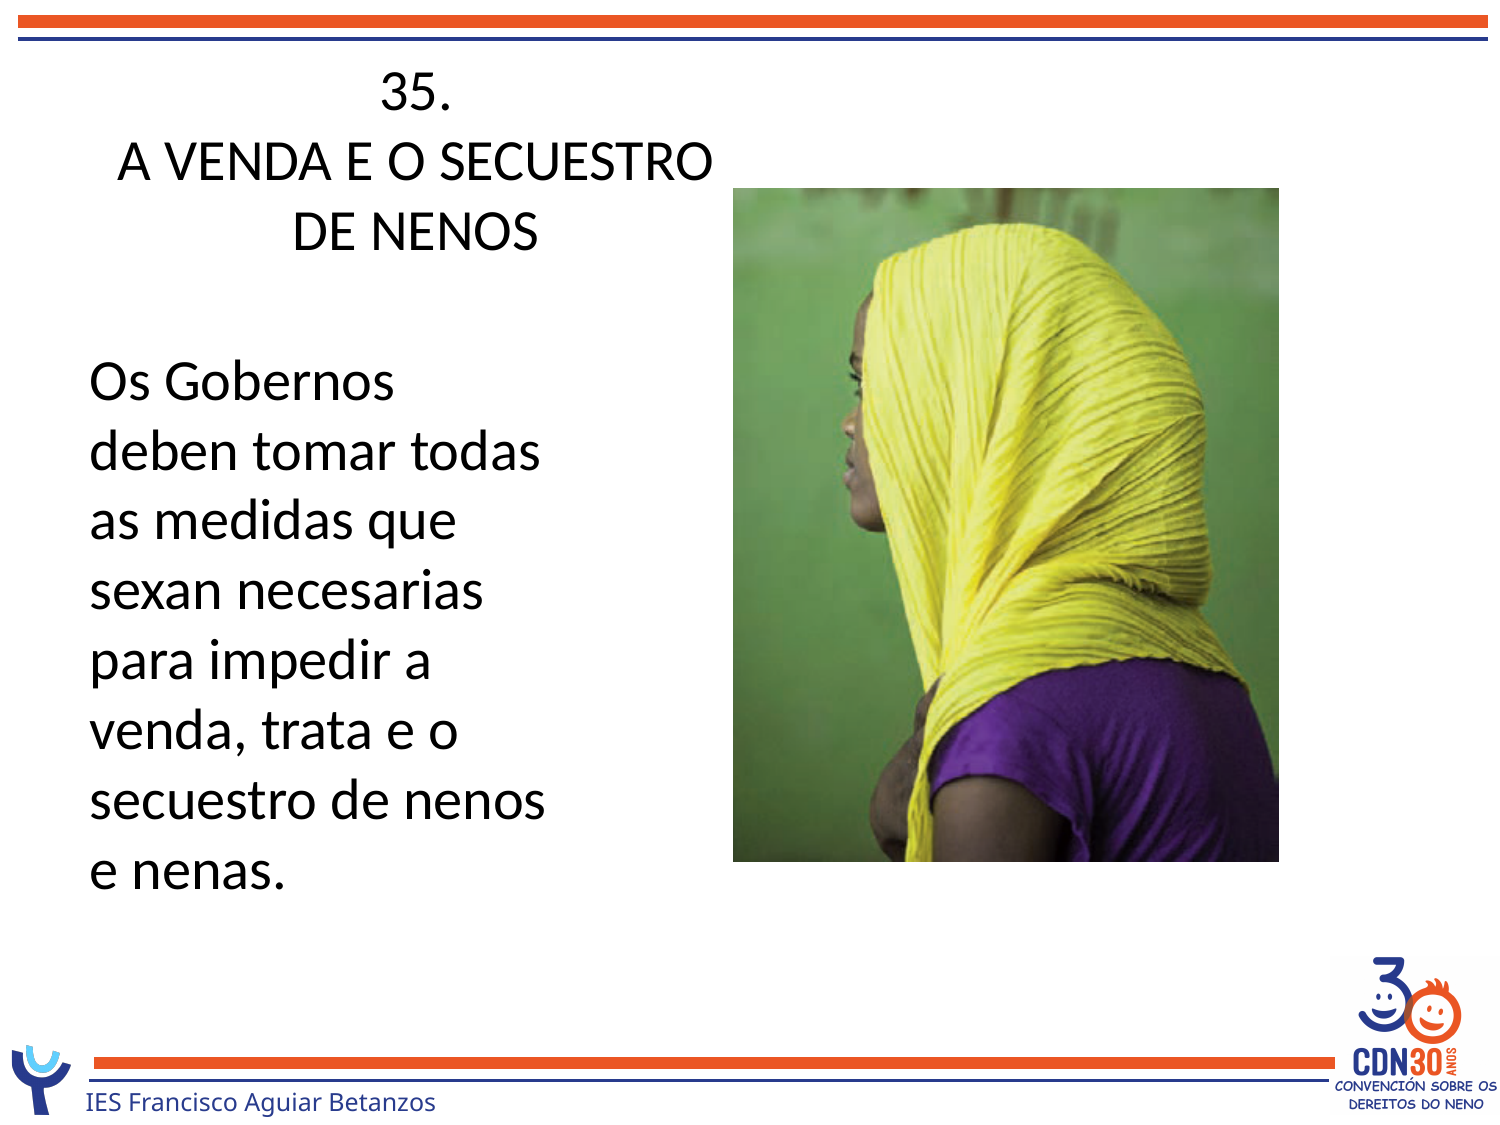

# 35. A VENDA E O SECUESTRO DE NENOS
Os Gobernos deben tomar todas as medidas que sexan necesarias para impedir a venda, trata e o secuestro de nenos e nenas.